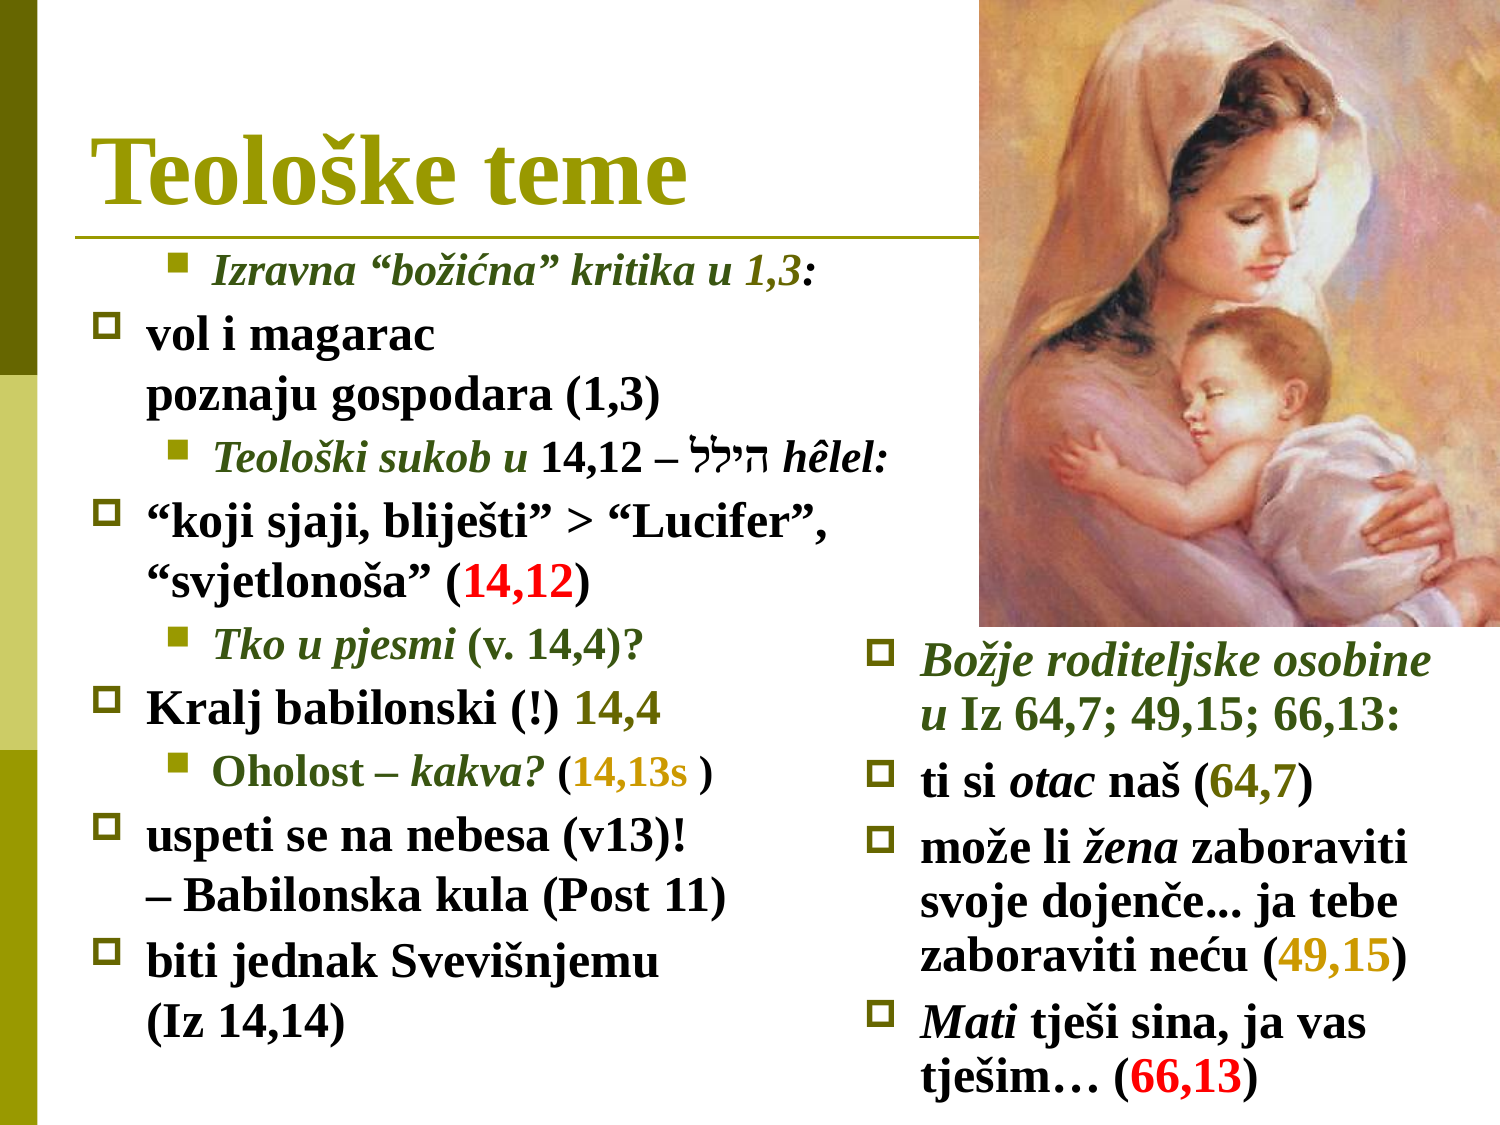

# Teološke teme
Izravna “božićna” kritika u 1,3:
vol i magarac
poznaju gospodara (1,3)
Teološki sukob u 14,12 – הילל hêlel:
“koji sjaji, bliješti” > “Lucifer”, “svjetlonoša” (14,12)
Tko u pjesmi (v. 14,4)?
Kralj babilonski (!) 14,4
Oholost – kakva? (14,13s )
uspeti se na nebesa (v13)!
– Babilonska kula (Post 11)
biti jednak Svevišnjemu
(Iz 14,14)
Božje roditeljske osobine
u Iz 64,7; 49,15; 66,13:
ti si otac naš (64,7)
može li žena zaboraviti svoje dojenče... ja tebe zaboraviti neću (49,15)
Mati tješi sina, ja vas tješim… (66,13)